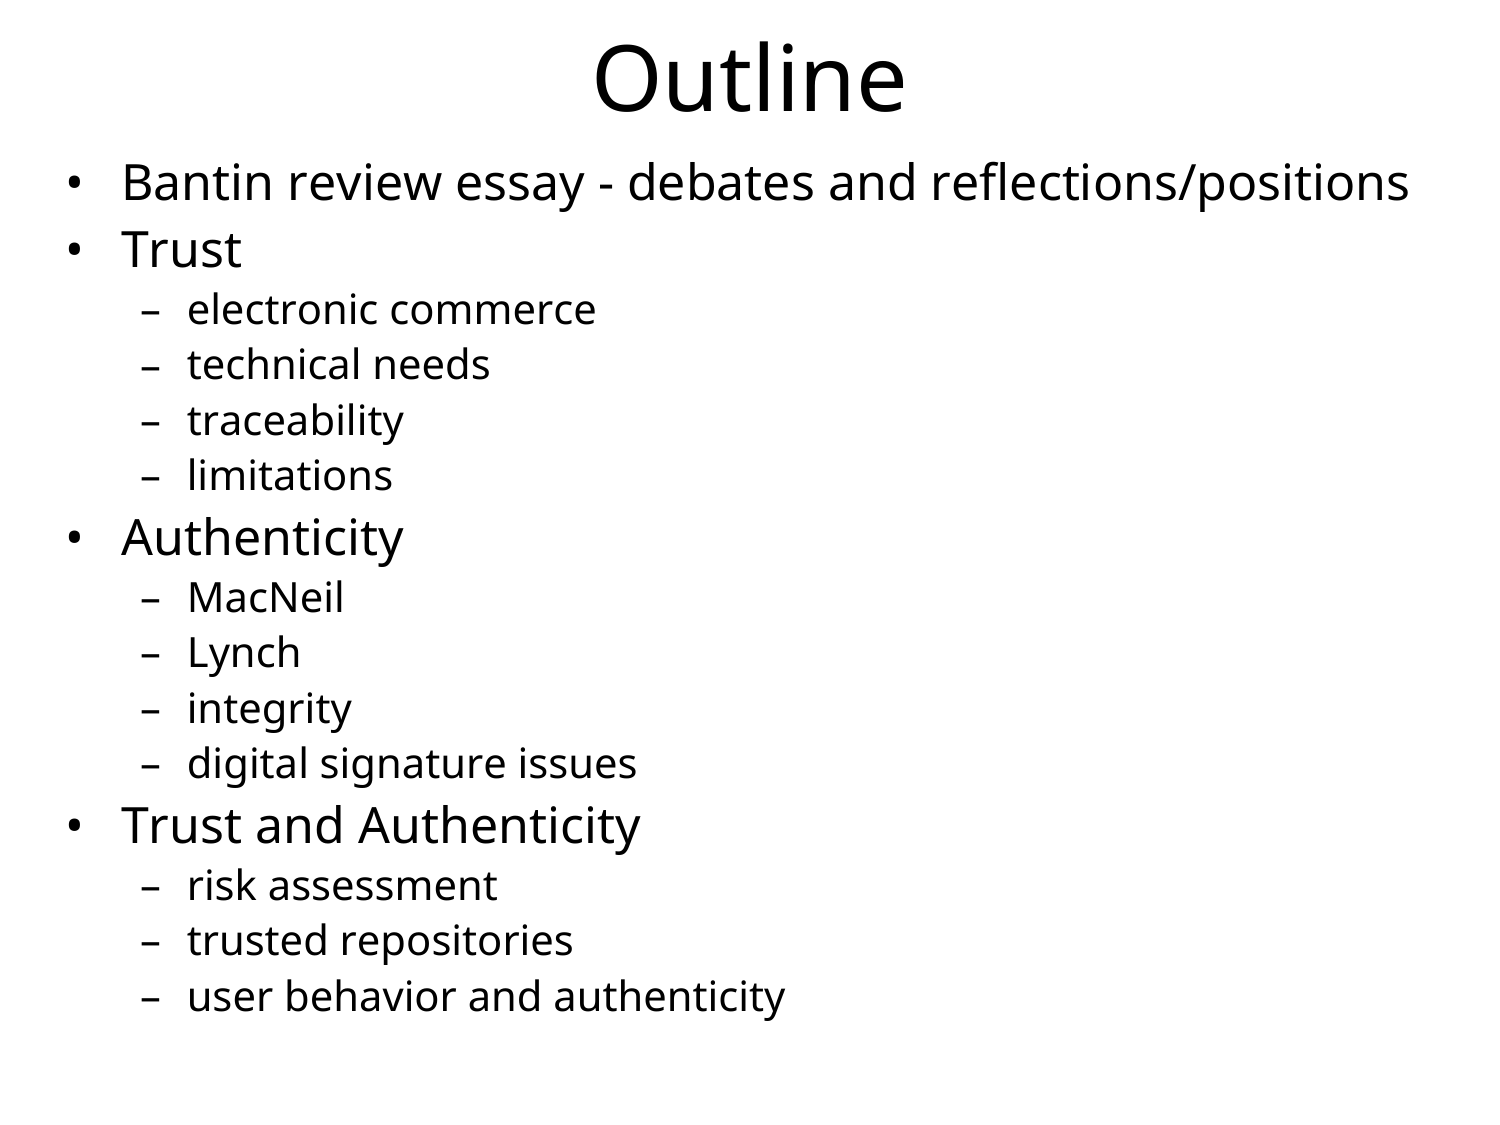

# Outline
Bantin review essay - debates and reflections/positions
Trust
electronic commerce
technical needs
traceability
limitations
Authenticity
MacNeil
Lynch
integrity
digital signature issues
Trust and Authenticity
risk assessment
trusted repositories
user behavior and authenticity